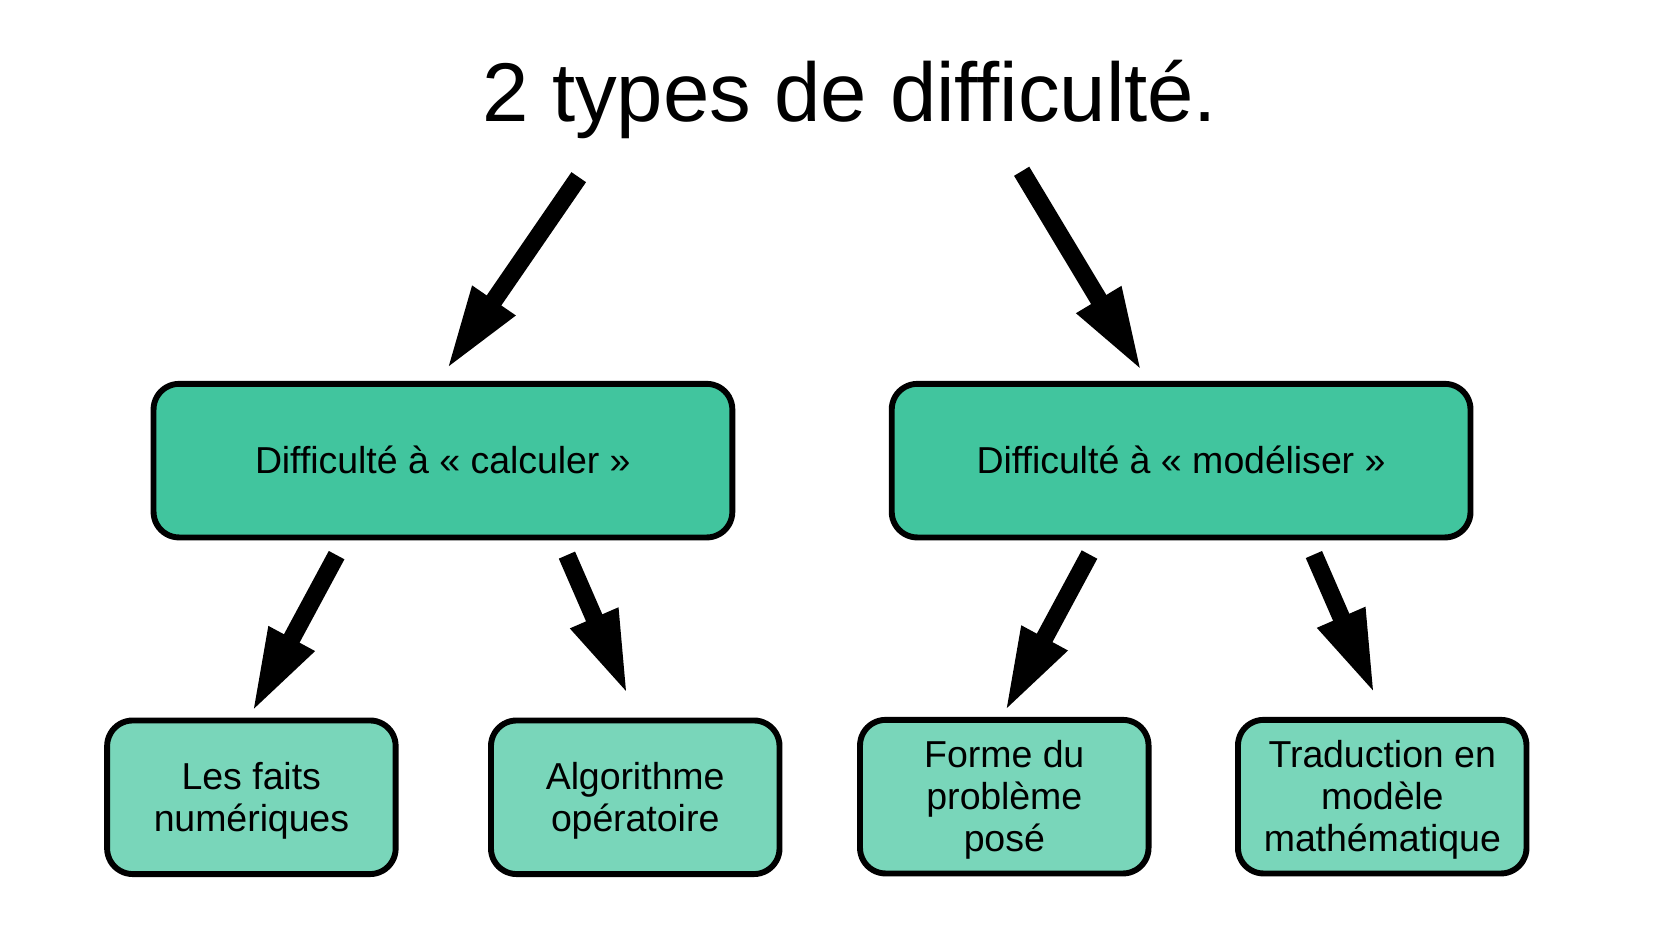

2 types de difficulté.
Difficulté à « calculer »
Difficulté à « modéliser »
Forme du problème posé
Traduction en modèle mathématique
Les faits numériques
Algorithme opératoire